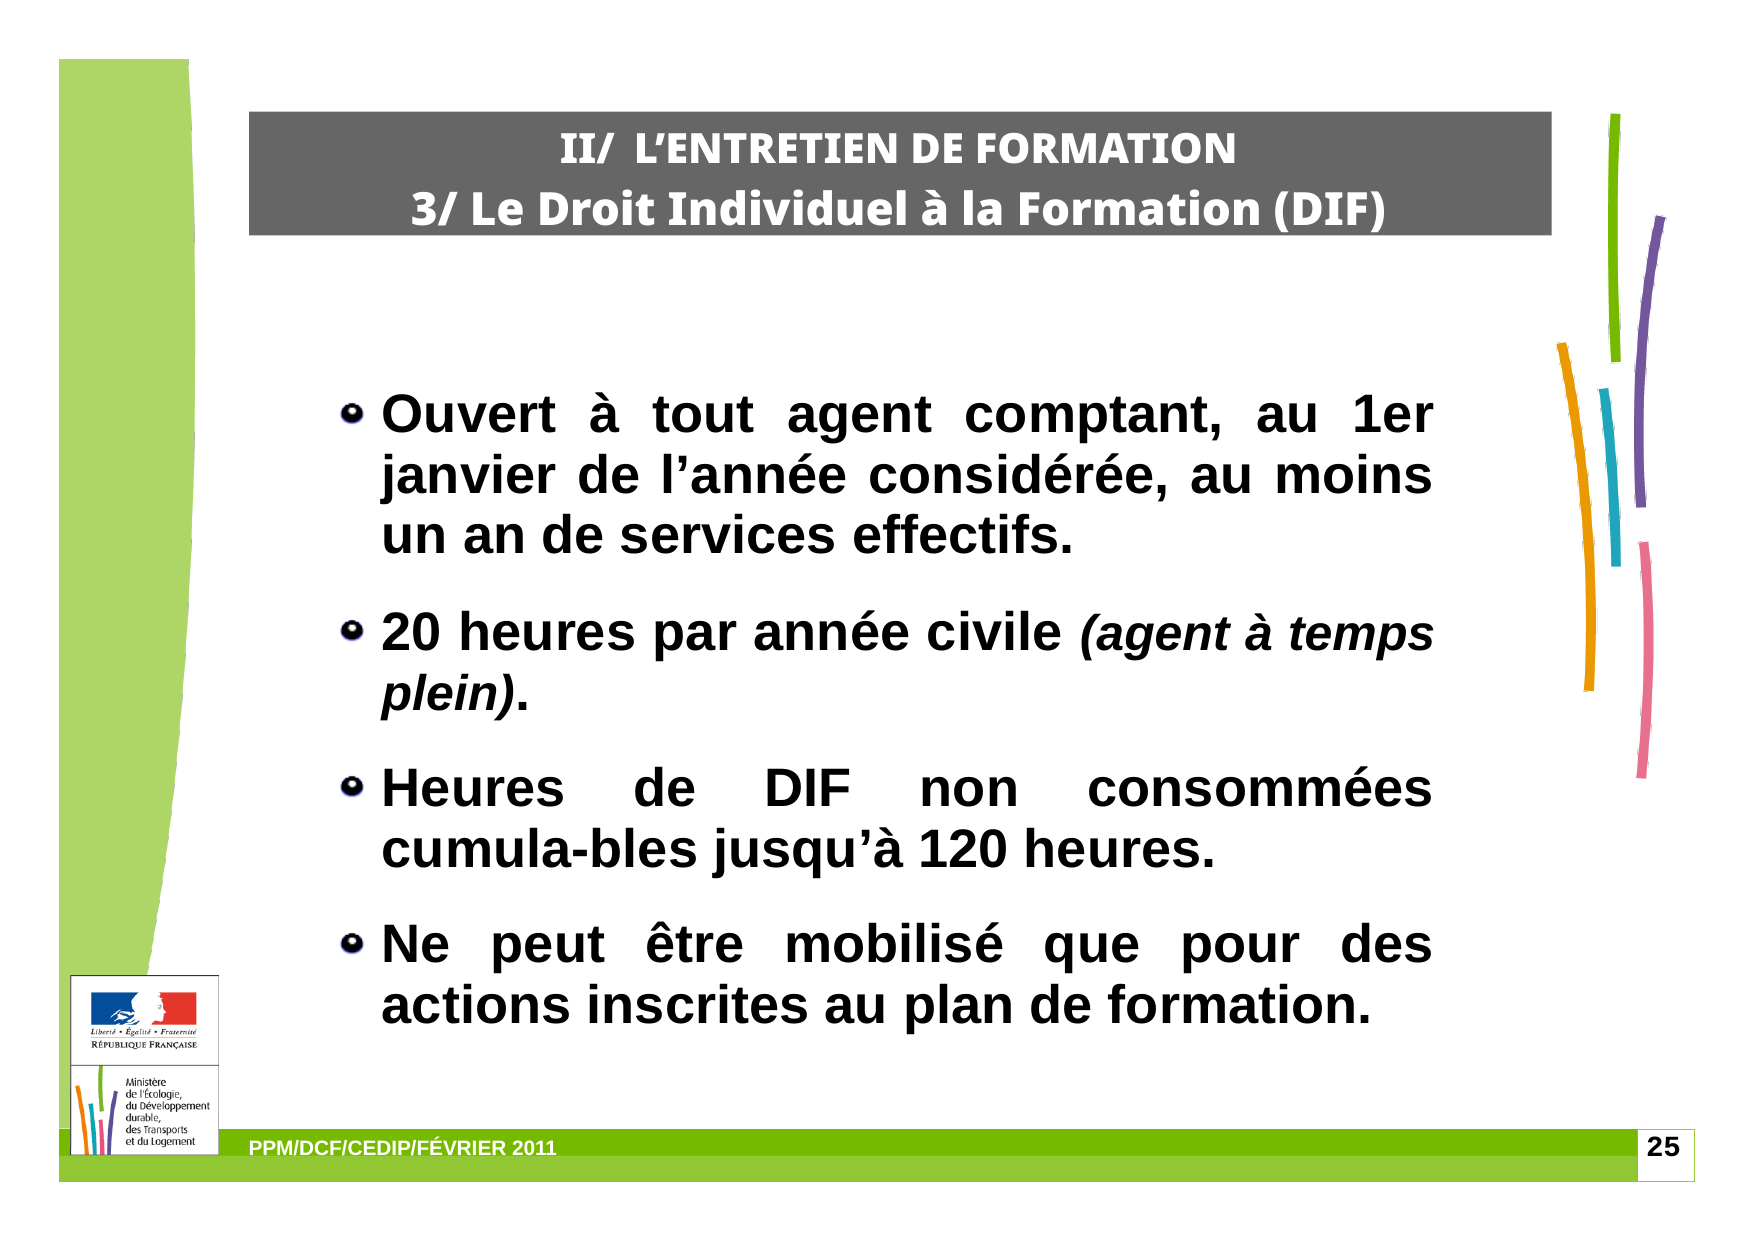

II/	L’ENTRETIEN DE FORMATION
3/ Le Droit Individuel à la Formation (DIF)
Ouvert à tout agent comptant, au 1er janvier de l’année considérée, au moins un an de services effectifs.
20 heures par année civile (agent à temps plein).
Heures de DIF non consommées cumula-bles jusqu’à 120 heures.
Ne peut être mobilisé que pour des actions inscrites au plan de formation.
PPM/DCF/CEDIP/FÉVRIER 2011
25